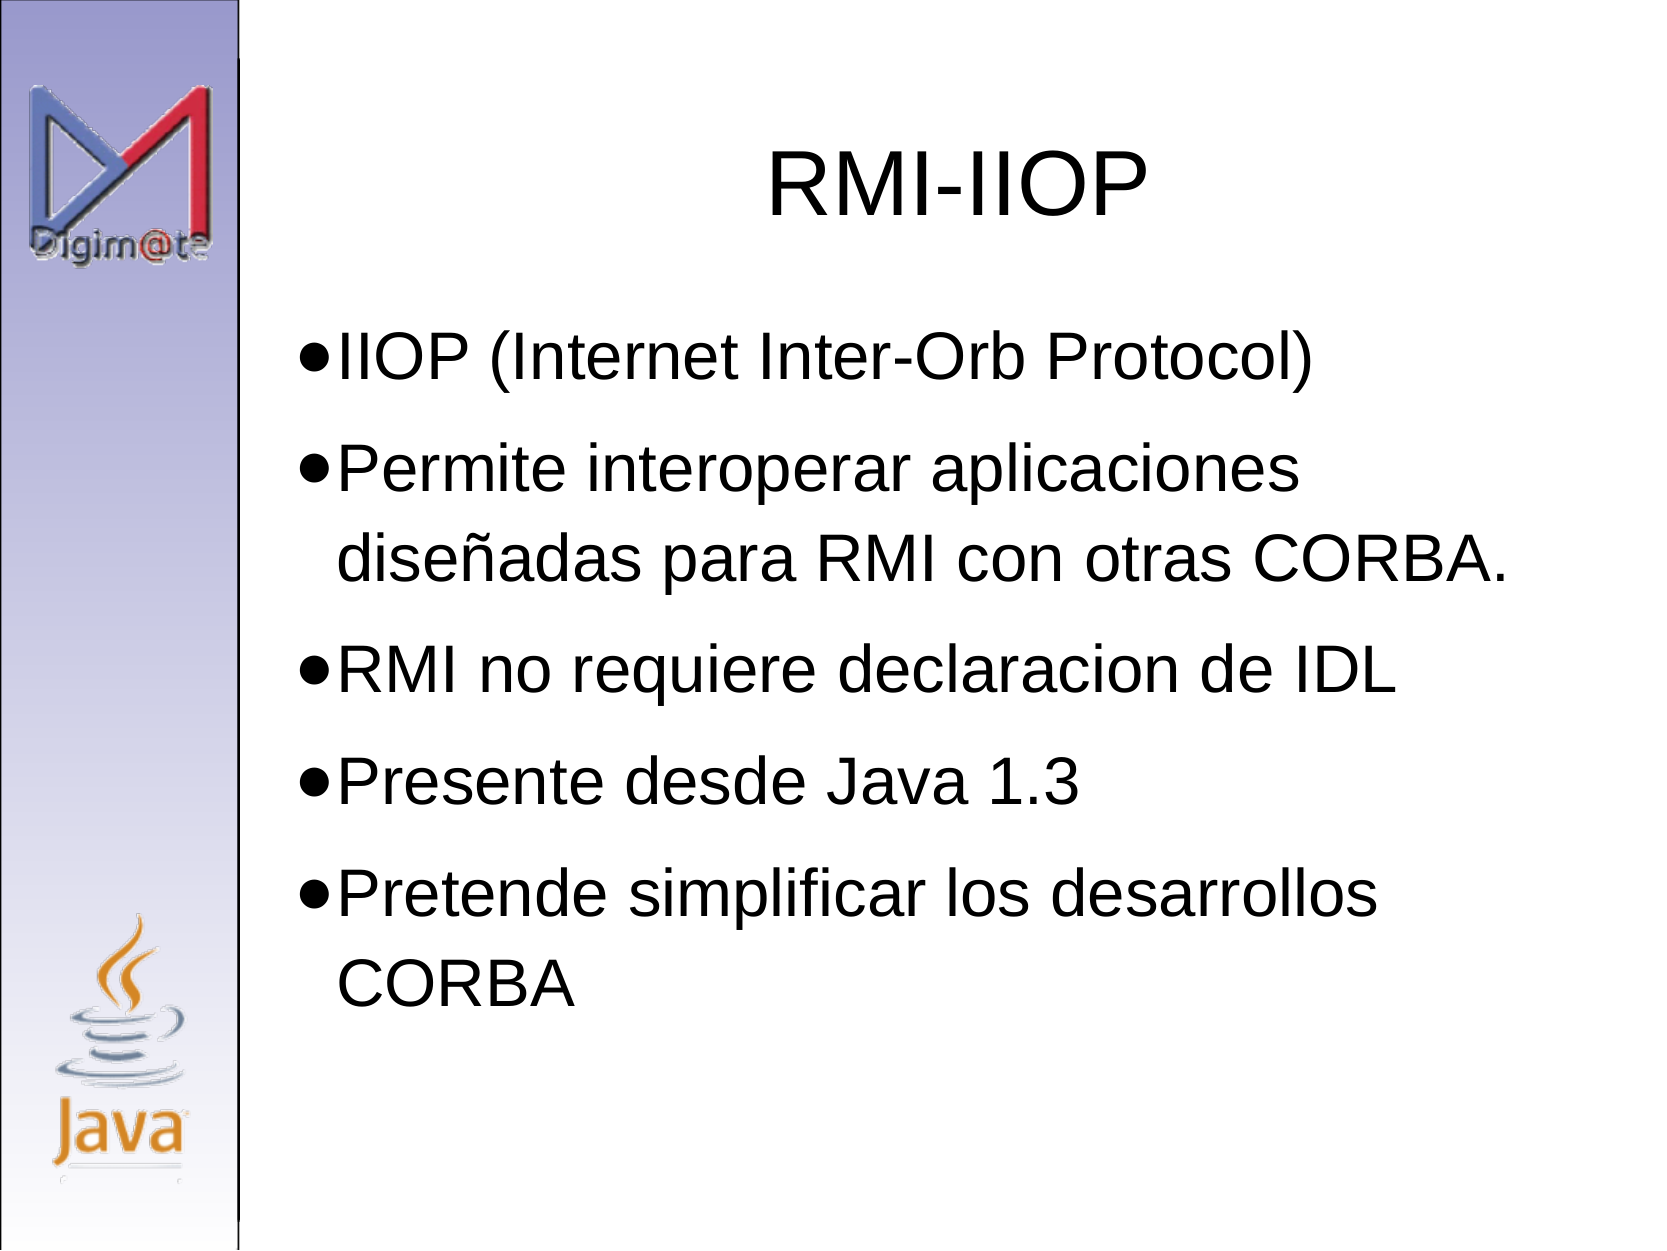

# RMI-IIOP
IIOP (Internet Inter-Orb Protocol)
Permite interoperar aplicaciones diseñadas para RMI con otras CORBA.
RMI no requiere declaracion de IDL
Presente desde Java 1.3
Pretende simplificar los desarrollos CORBA